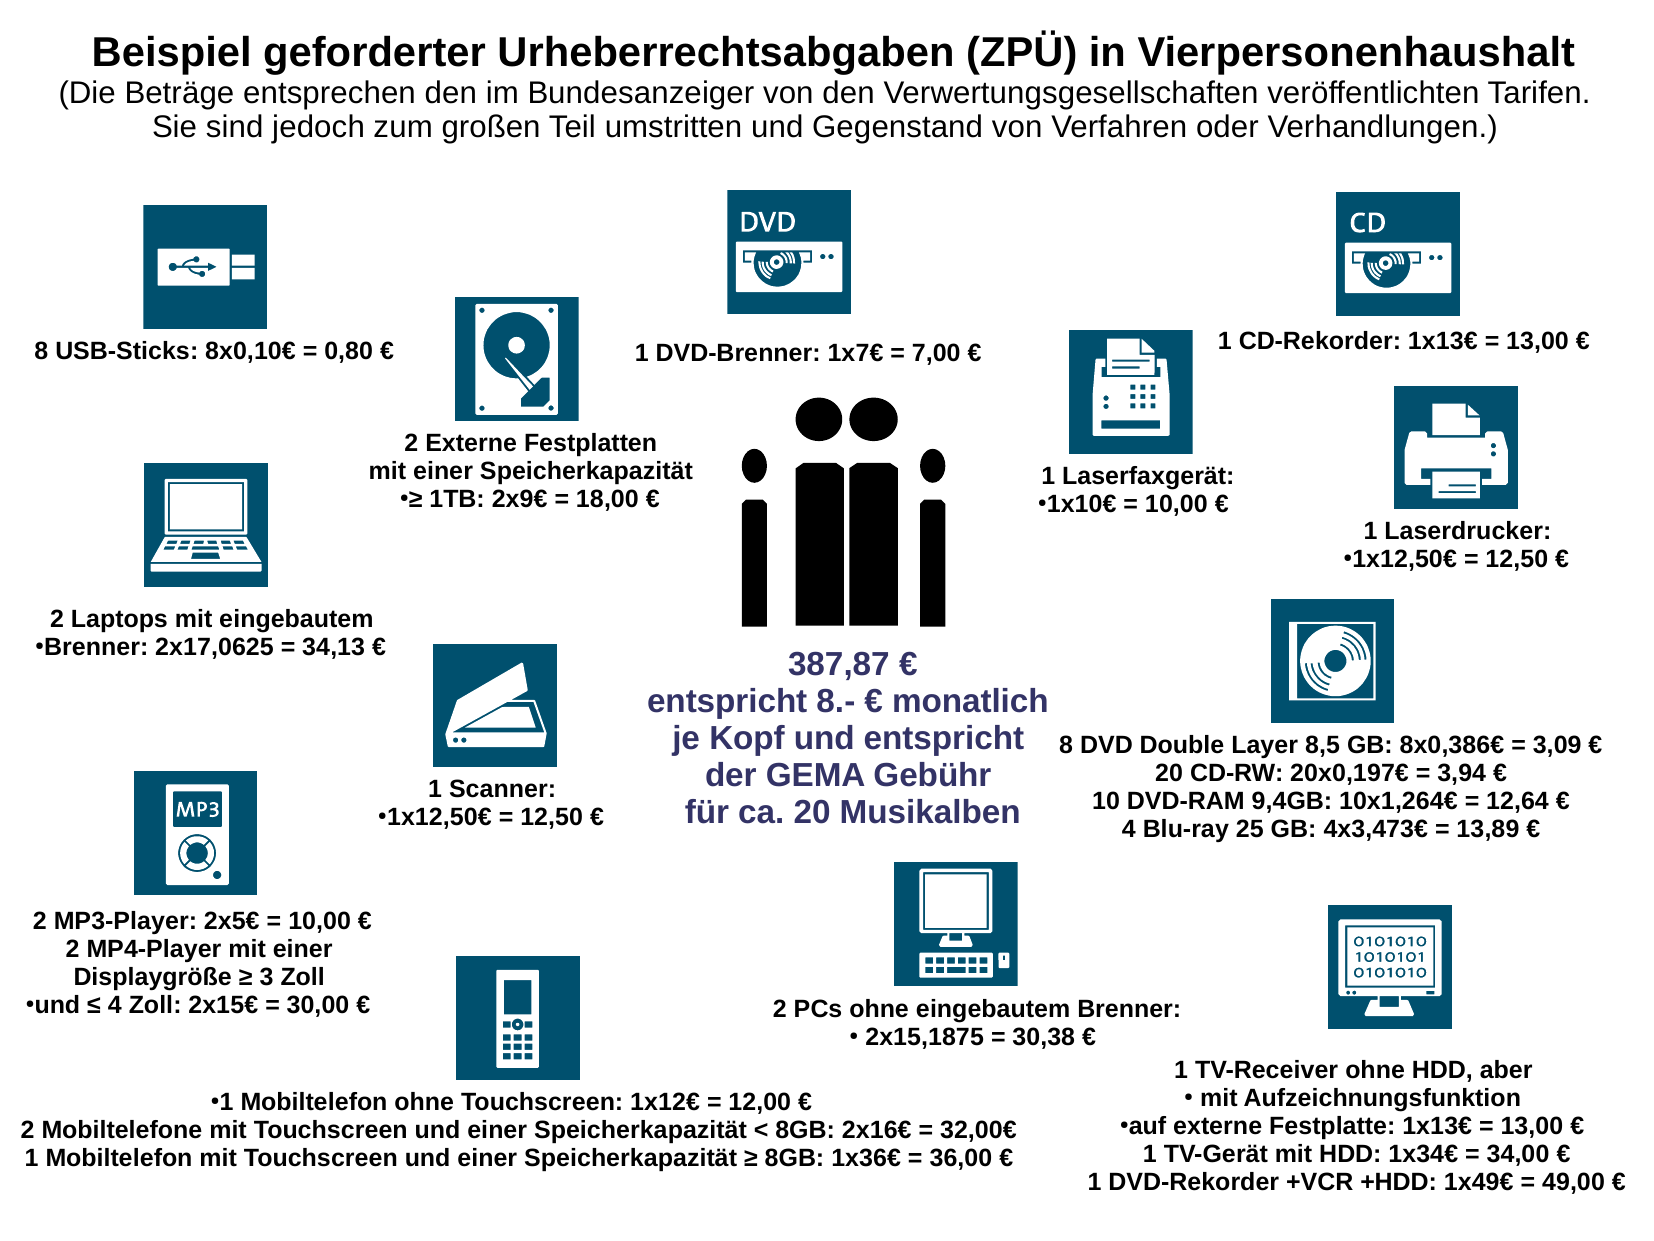

# Beispiel geforderter Urheberrechtsabgaben (ZPÜ) in Vierpersonenhaushalt (Die Beträge entsprechen den im Bundesanzeiger von den Verwertungsgesellschaften veröffentlichten Tarifen. Sie sind jedoch zum großen Teil umstritten und Gegenstand von Verfahren oder Verhandlungen.)
1 DVD-Brenner: 1x7€ = 7,00 €
1 CD-Rekorder: 1x13€ = 13,00 €
8 USB-Sticks: 8x0,10€ = 0,80 €
2 Externe Festplatten
mit einer Speicherkapazität
≥ 1TB: 2x9€ = 18,00 €
1 Laserfaxgerät:
1x10€ = 10,00 €
1 Laserdrucker:
1x12,50€ = 12,50 €
2 Laptops mit eingebautem
Brenner: 2x17,0625 = 34,13 €
8 DVD Double Layer 8,5 GB: 8x0,386€ = 3,09 €
20 CD-RW: 20x0,197€ = 3,94 €
10 DVD-RAM 9,4GB: 10x1,264€ = 12,64 €
4 Blu-ray 25 GB: 4x3,473€ = 13,89 €
387,87 €
entspricht 8.- € monatlich
je Kopf und entspricht
der GEMA Gebühr
für ca. 20 Musikalben
1 Scanner:
1x12,50€ = 12,50 €
2 MP3-Player: 2x5€ = 10,00 €
2 MP4-Player mit einer
Displaygröße ≥ 3 Zoll
und ≤ 4 Zoll: 2x15€ = 30,00 €
2 PCs ohne eingebautem Brenner:
 2x15,1875 = 30,38 €
1 TV-Receiver ohne HDD, aber
 mit Aufzeichnungsfunktion
auf externe Festplatte: 1x13€ = 13,00 €
1 TV-Gerät mit HDD: 1x34€ = 34,00 €
1 DVD-Rekorder +VCR +HDD: 1x49€ = 49,00 €
1 Mobiltelefon ohne Touchscreen: 1x12€ = 12,00 €
2 Mobiltelefone mit Touchscreen und einer Speicherkapazität < 8GB: 2x16€ = 32,00€
1 Mobiltelefon mit Touchscreen und einer Speicherkapazität ≥ 8GB: 1x36€ = 36,00 €